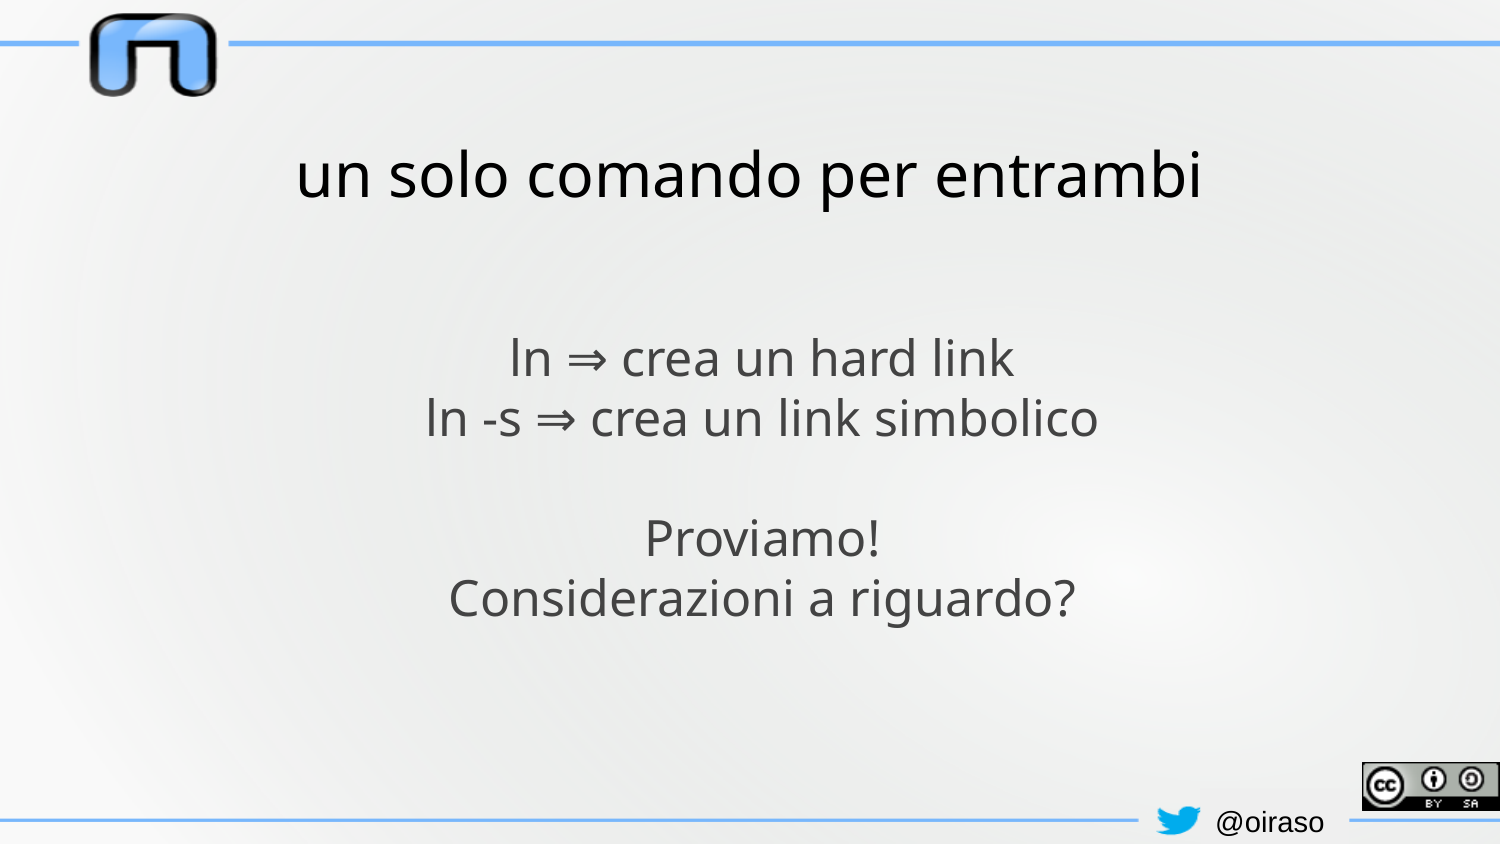

un solo comando per entrambi
# ln ⇒ crea un hard link
ln -s ⇒ crea un link simbolico
Proviamo!
Considerazioni a riguardo?
@oirasor